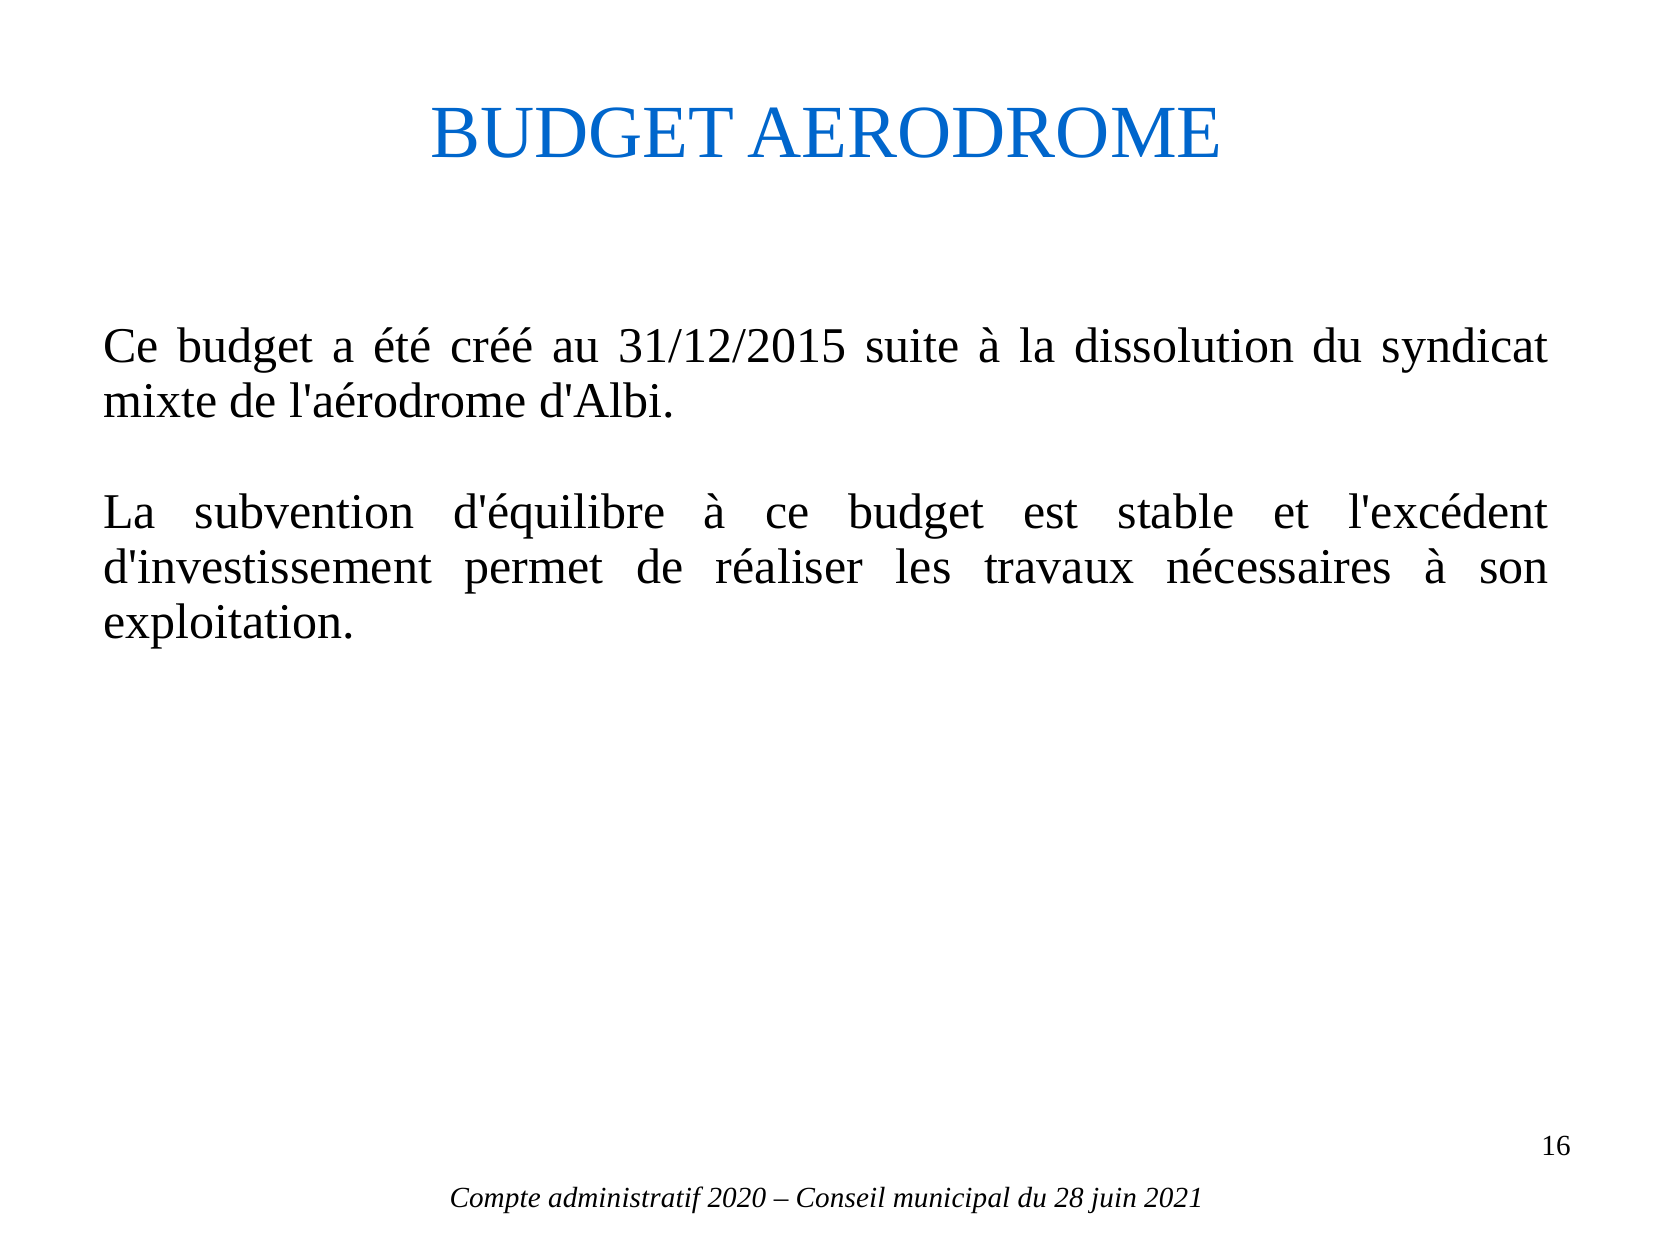

# BUDGET AERODROME
Ce budget a été créé au 31/12/2015 suite à la dissolution du syndicat mixte de l'aérodrome d'Albi.
La subvention d'équilibre à ce budget est stable et l'excédent d'investissement permet de réaliser les travaux nécessaires à son exploitation.
16